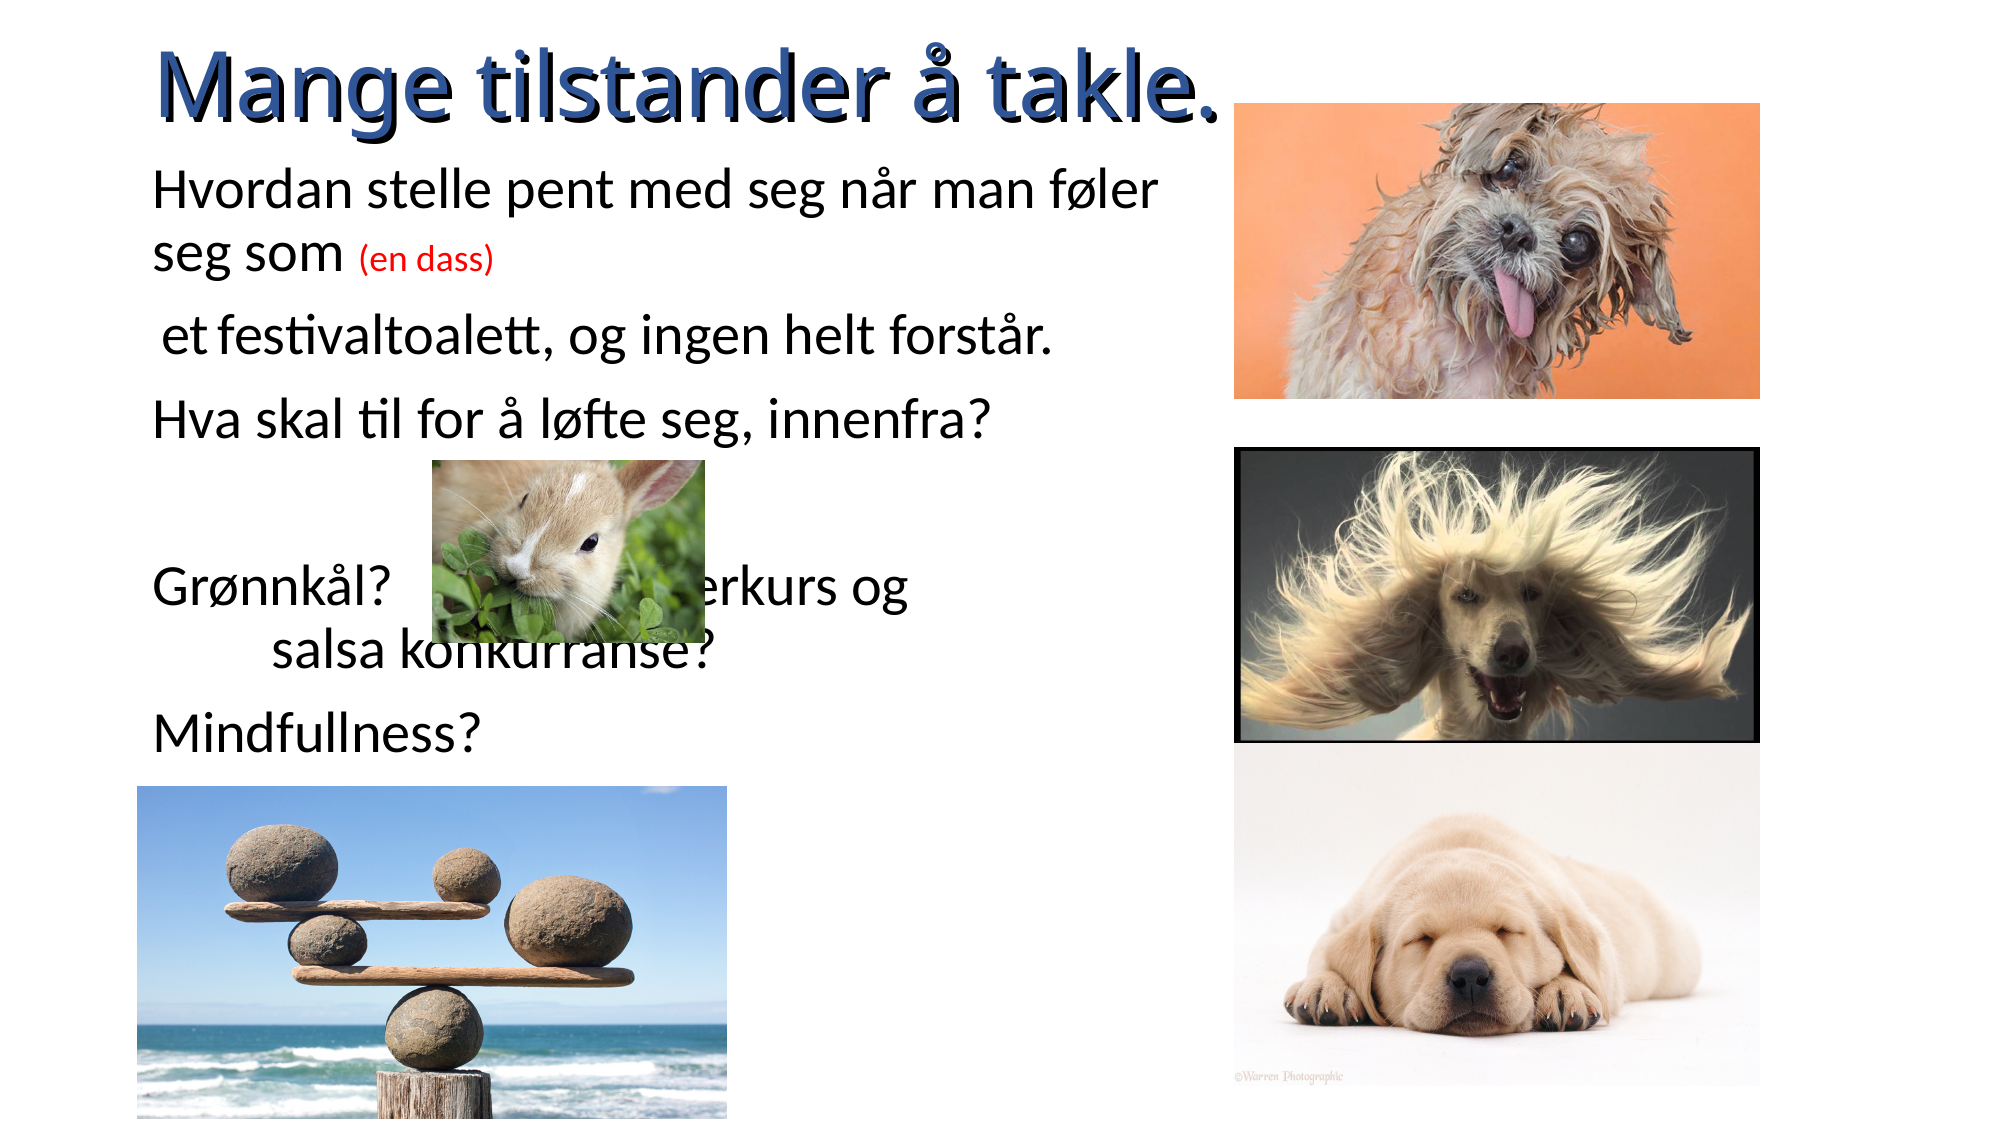

# Mange tilstander å takle.
Hvordan stelle pent med seg når man føler seg som (en dass)
 et festivaltoalett, og ingen helt forstår.
Hva skal til for å løfte seg, innenfra?
Grønnkål?			Latterkurs og 				 salsa konkurranse?
Mindfullness?